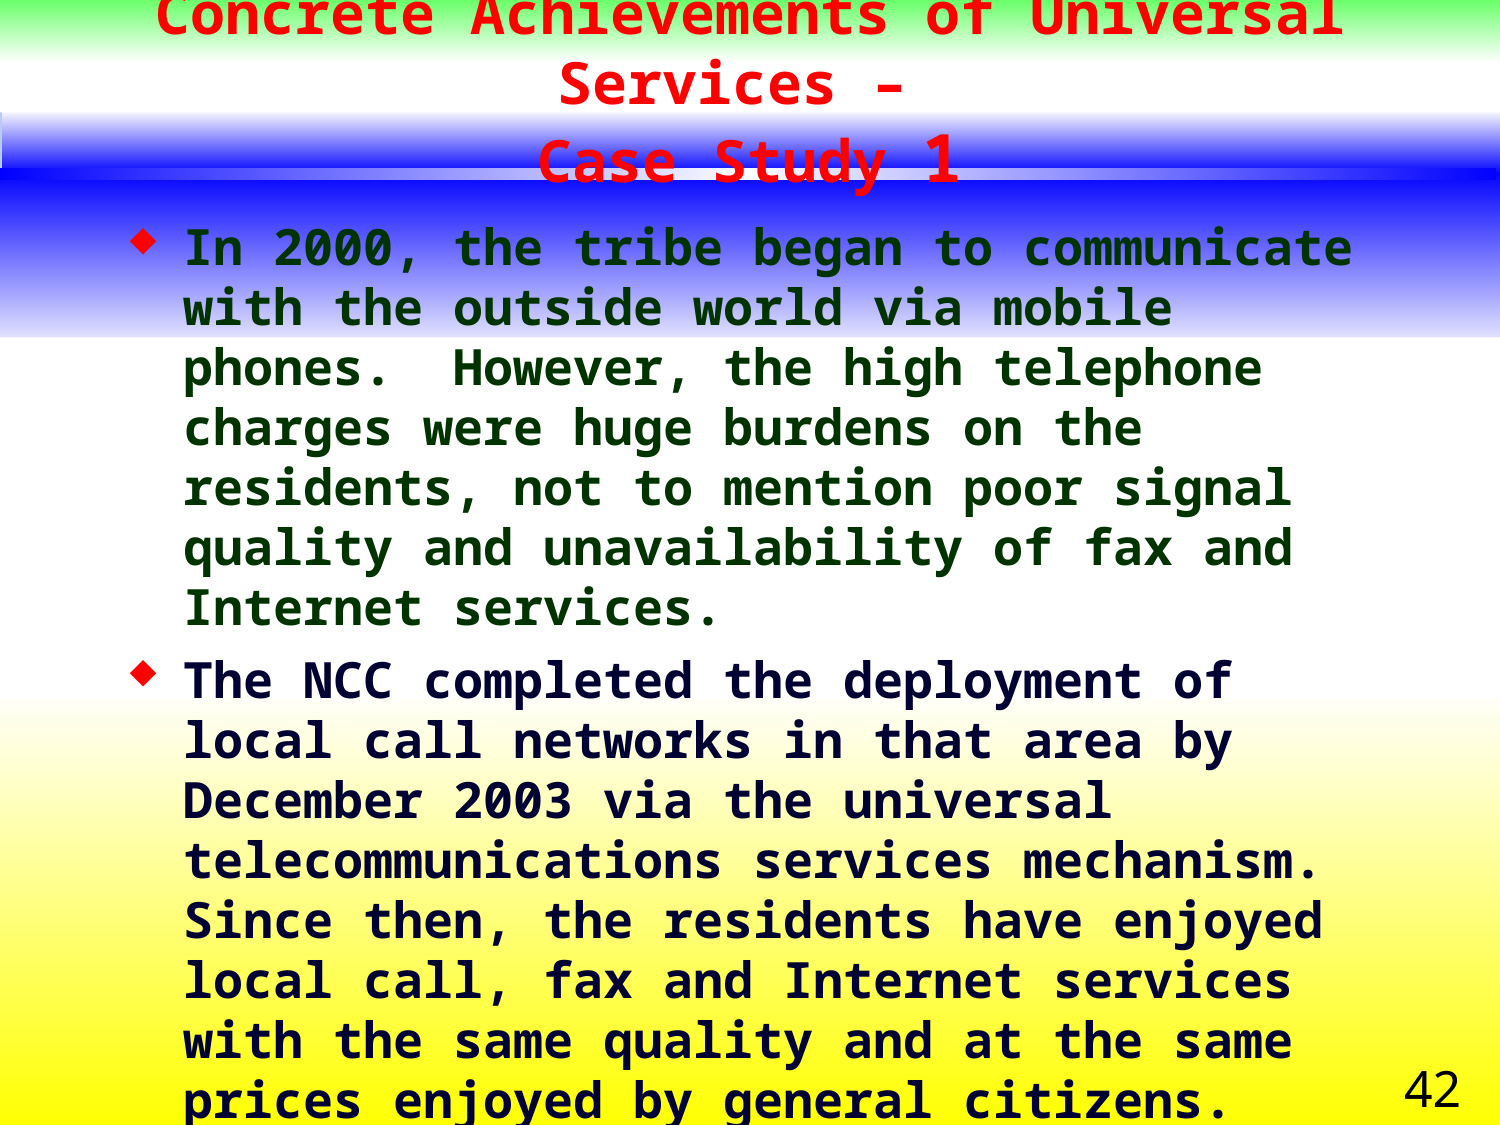

# Concrete Achievements of Universal Services – Case Study 1
In 2000, the tribe began to communicate with the outside world via mobile phones. However, the high telephone charges were huge burdens on the residents, not to mention poor signal quality and unavailability of fax and Internet services.
The NCC completed the deployment of local call networks in that area by December 2003 via the universal telecommunications services mechanism. Since then, the residents have enjoyed local call, fax and Internet services with the same quality and at the same prices enjoyed by general citizens.
42